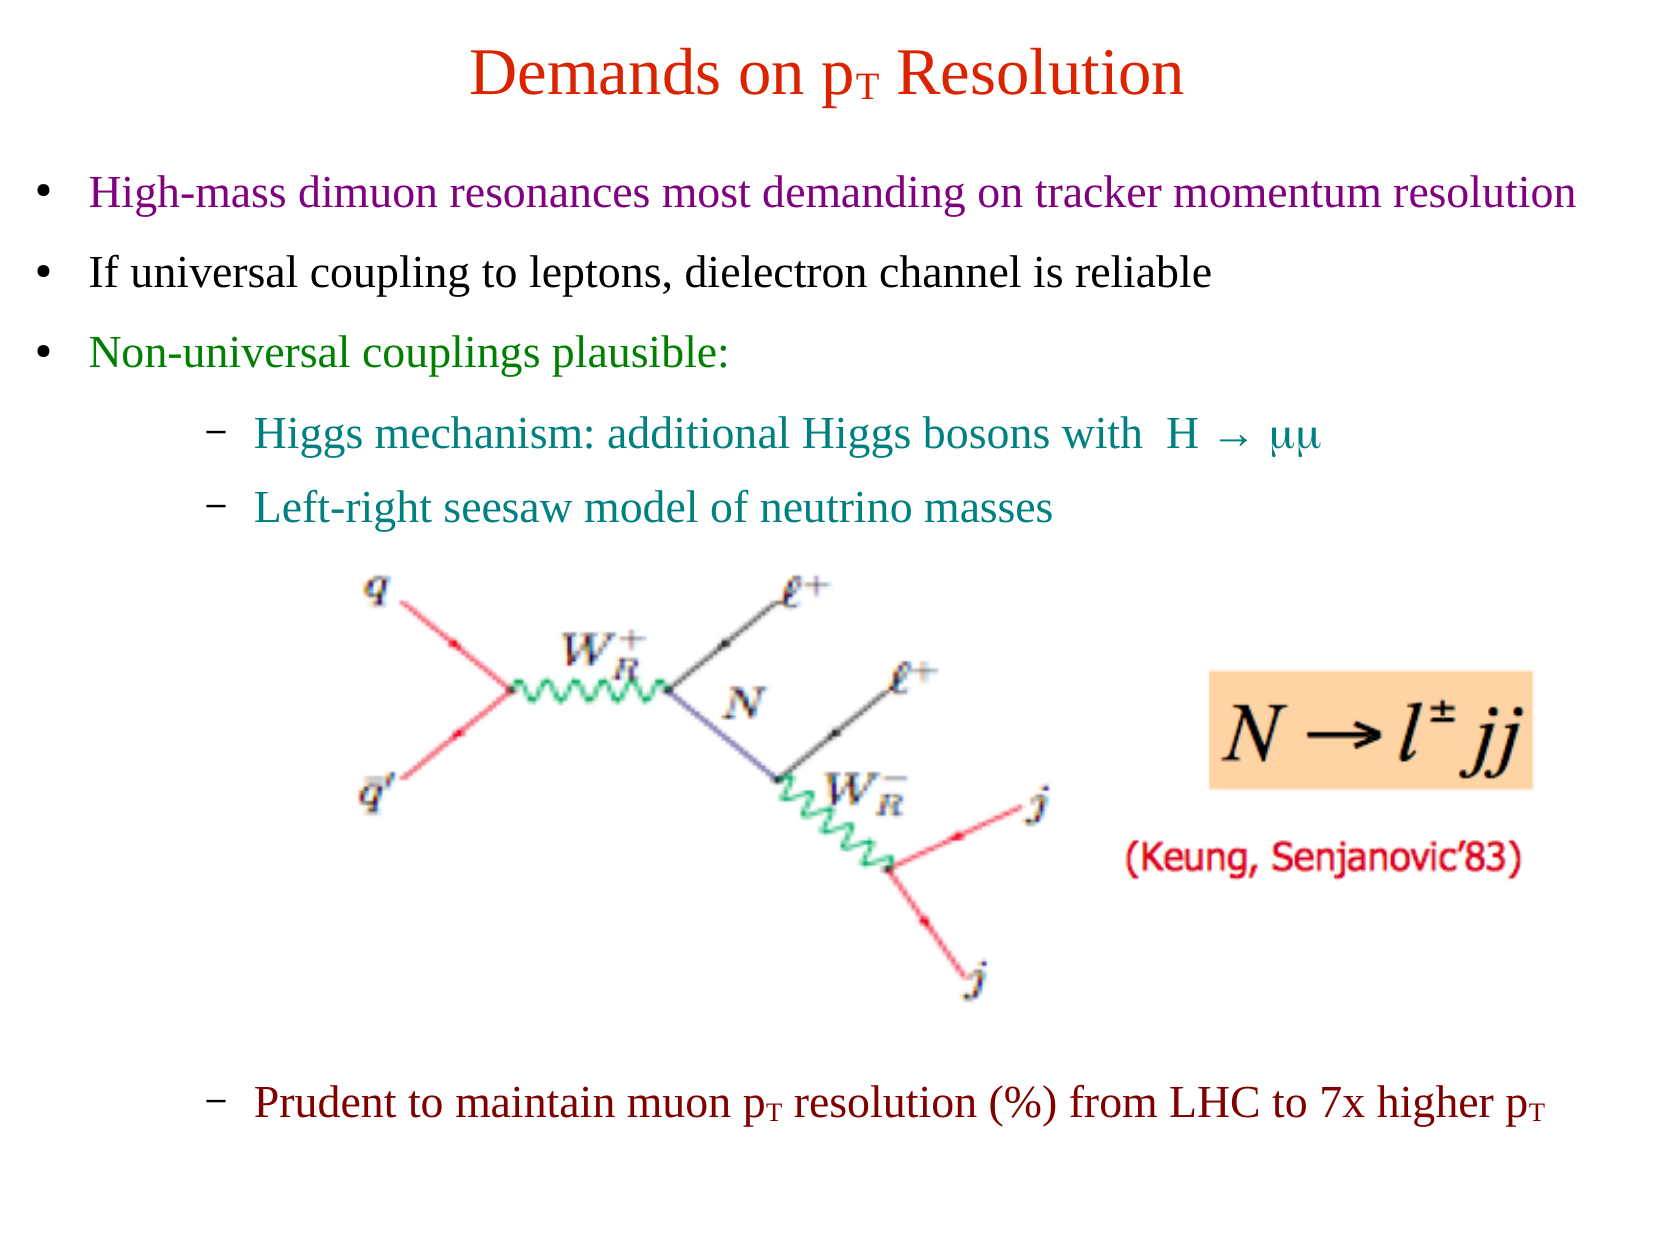

# Demands on pT Resolution
High-mass dimuon resonances most demanding on tracker momentum resolution
If universal coupling to leptons, dielectron channel is reliable
Non-universal couplings plausible:
Higgs mechanism: additional Higgs bosons with H → μμ
Left-right seesaw model of neutrino masses
Prudent to maintain muon pT resolution (%) from LHC to 7x higher pT